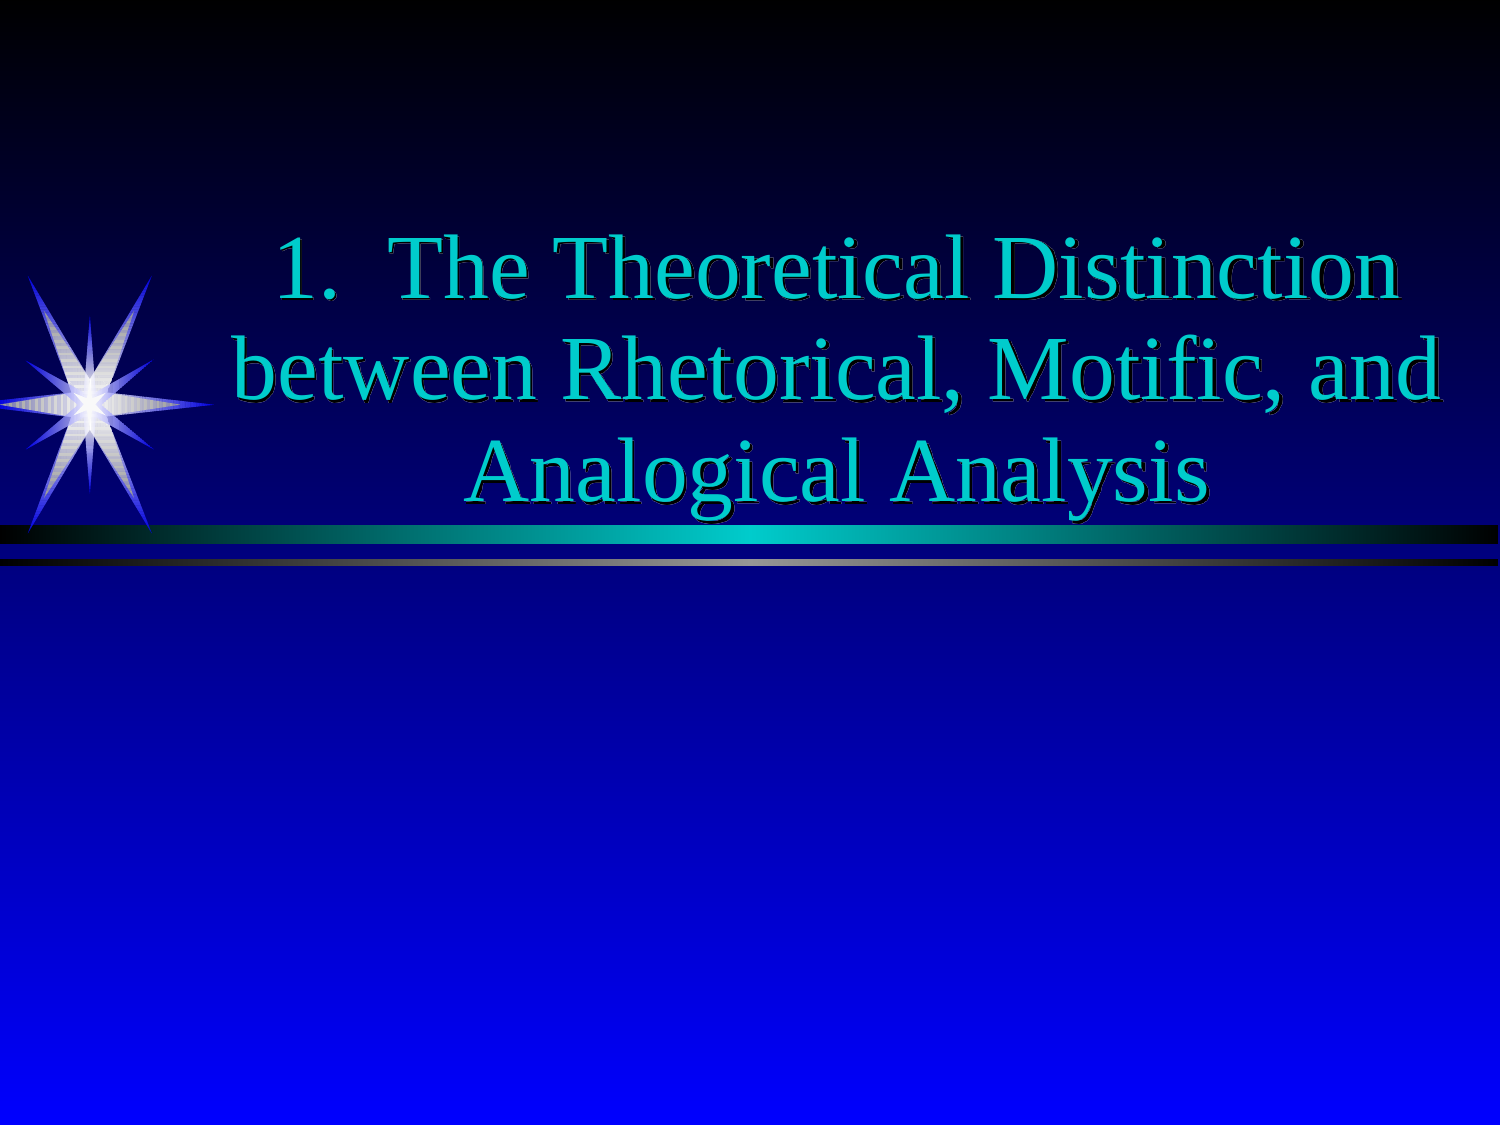

# 1. The Theoretical Distinction between Rhetorical, Motific, and Analogical Analysis